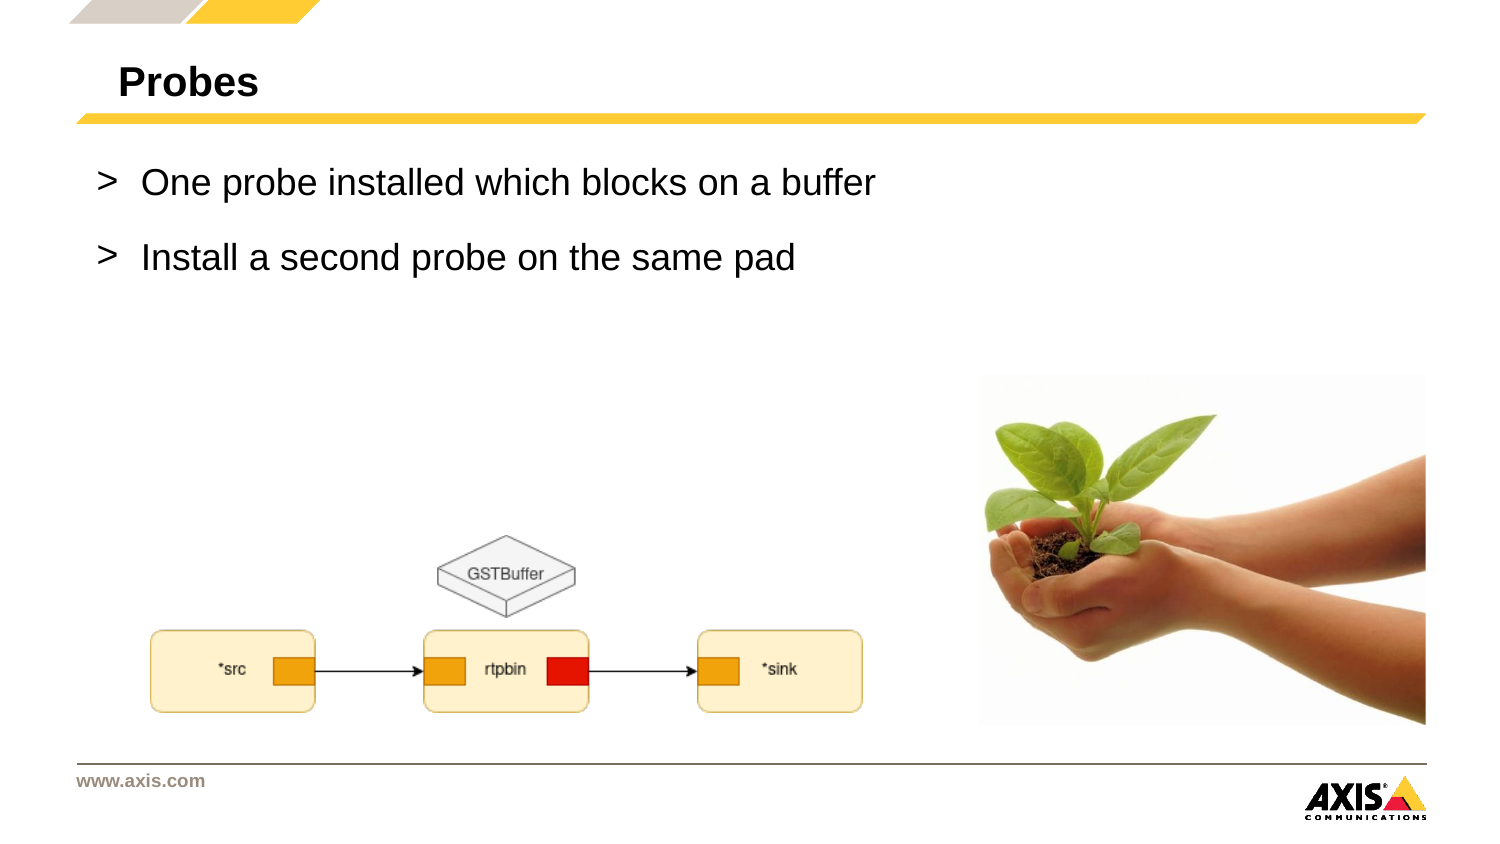

# Probes
One probe installed which blocks on a buffer
Install a second probe on the same pad